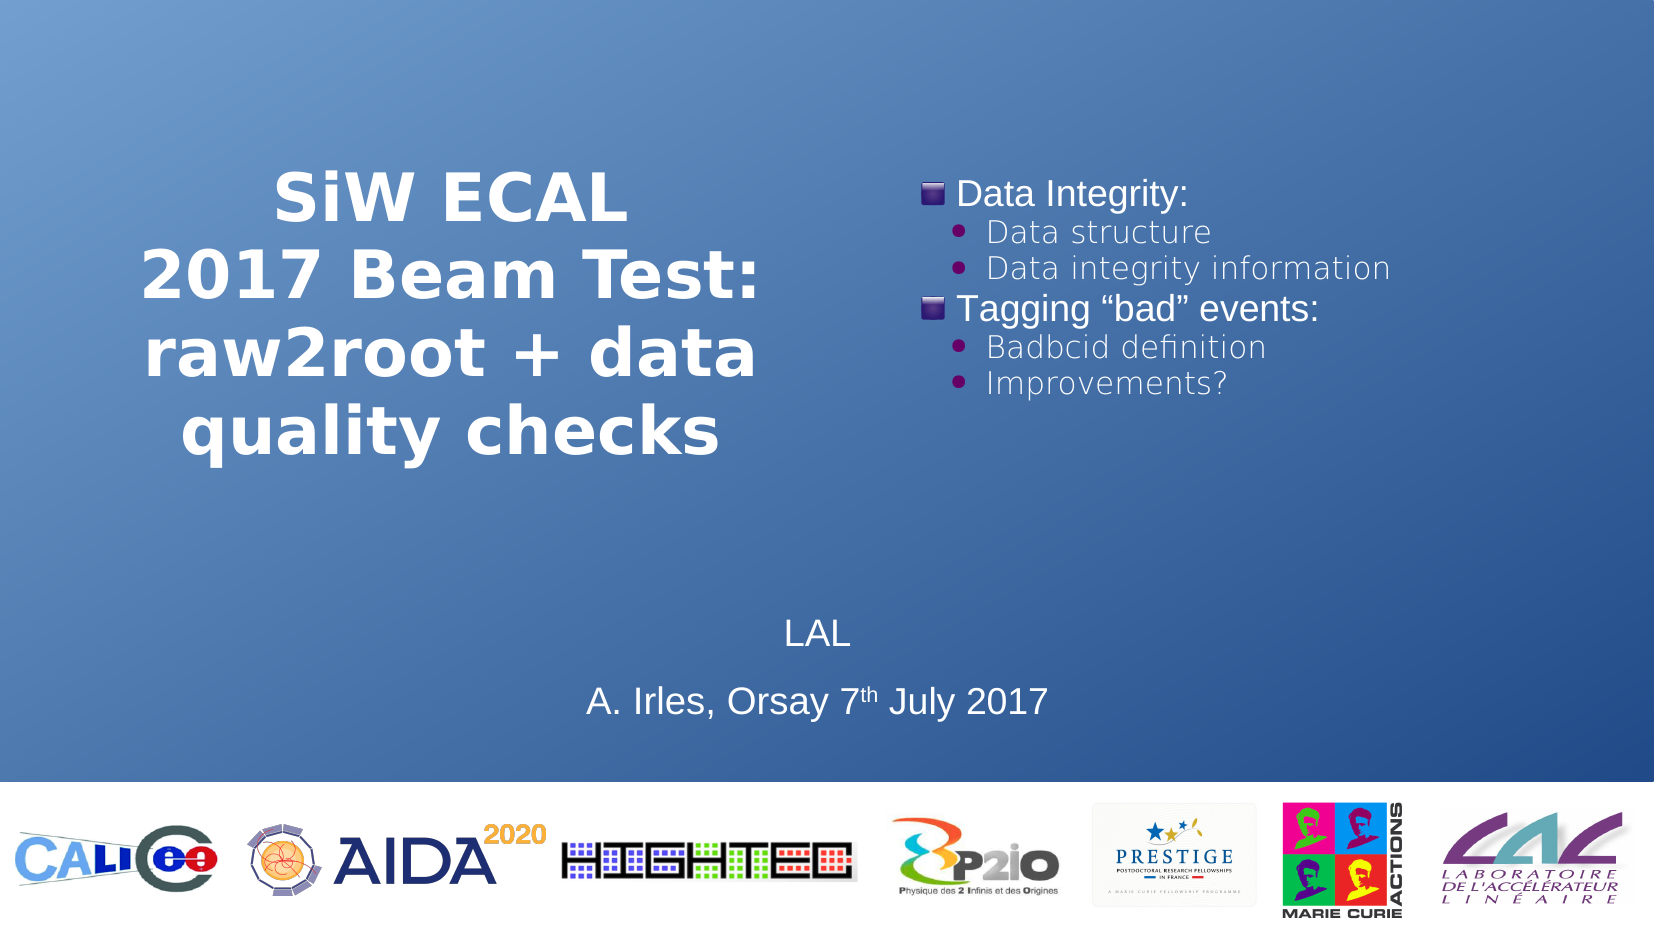

# SiW ECAL 2017 Beam Test: raw2root + data quality checks
Data Integrity:
Data structure
Data integrity information
Tagging “bad” events:
Badbcid definition
Improvements?